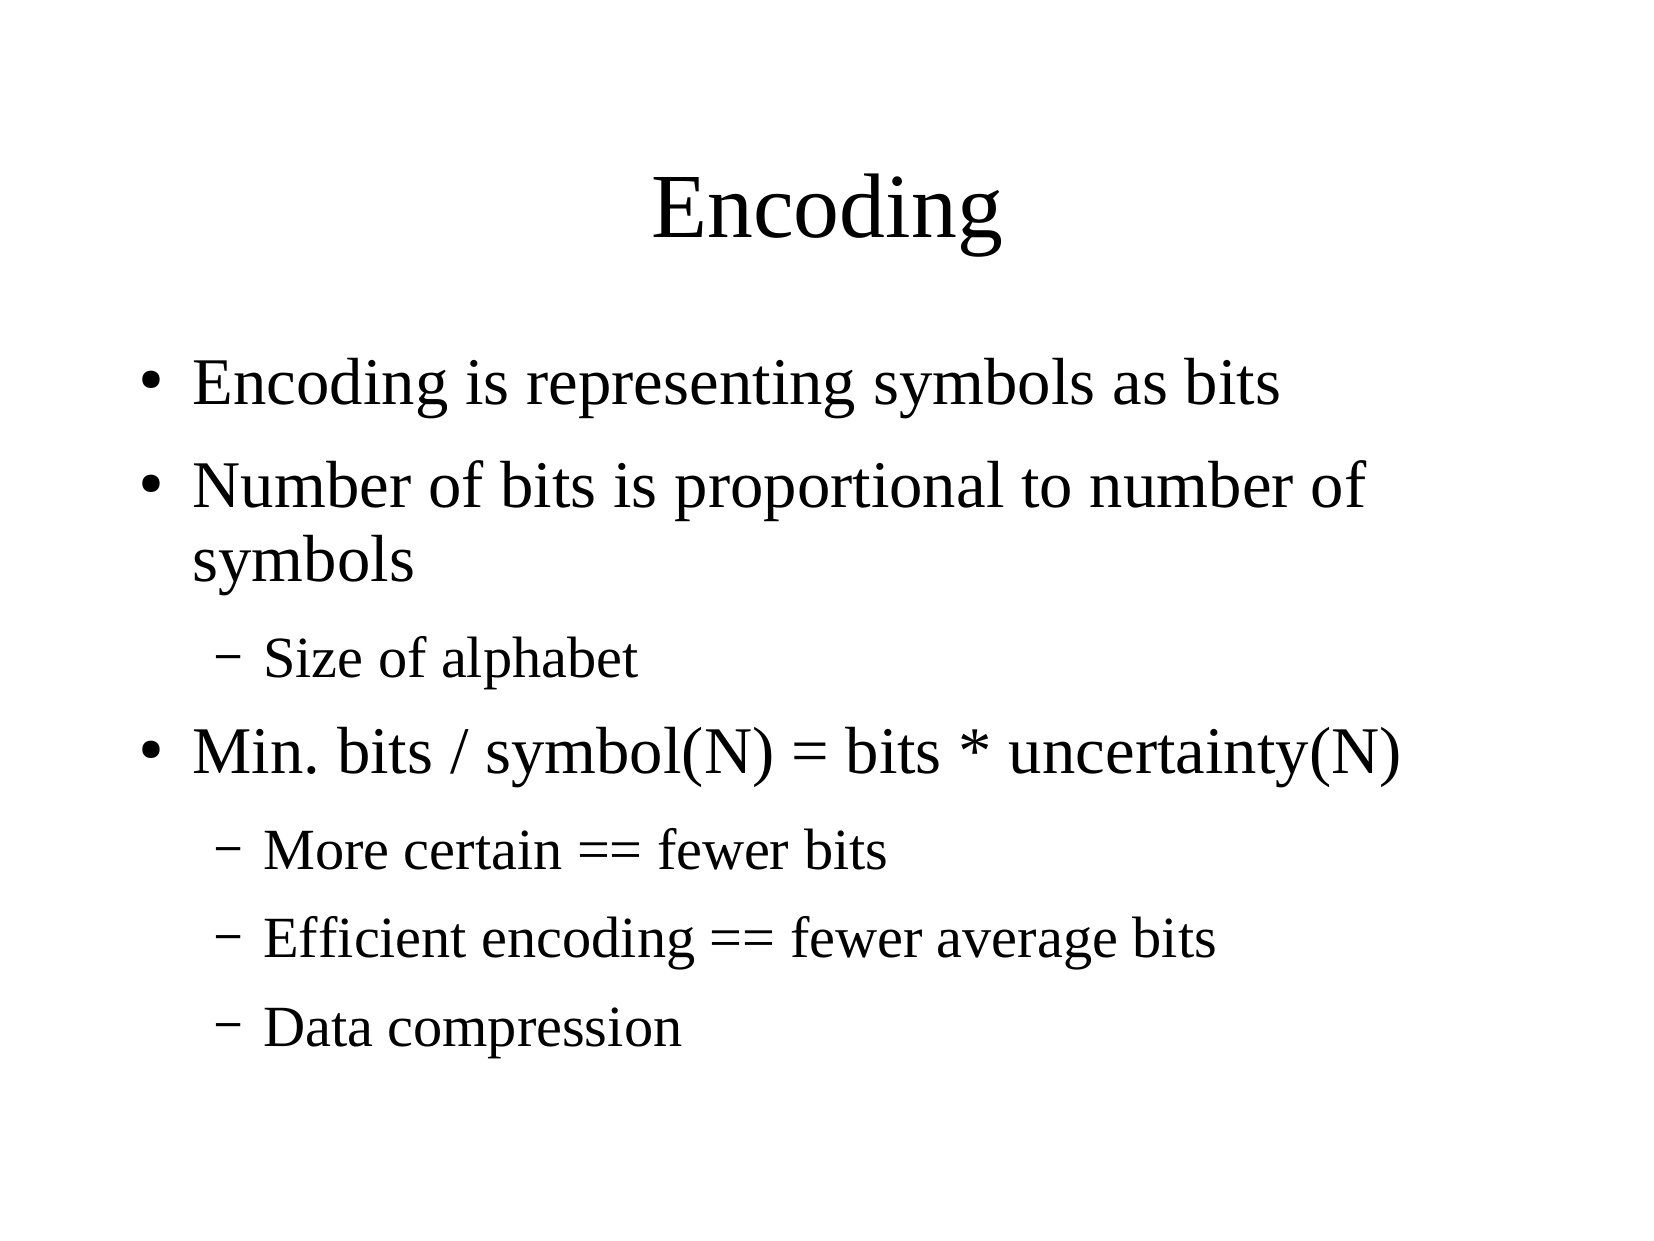

# Encoding
Encoding is representing symbols as bits
Number of bits is proportional to number of symbols
Size of alphabet
Min. bits / symbol(N) = bits * uncertainty(N)
More certain == fewer bits
Efficient encoding == fewer average bits
Data compression